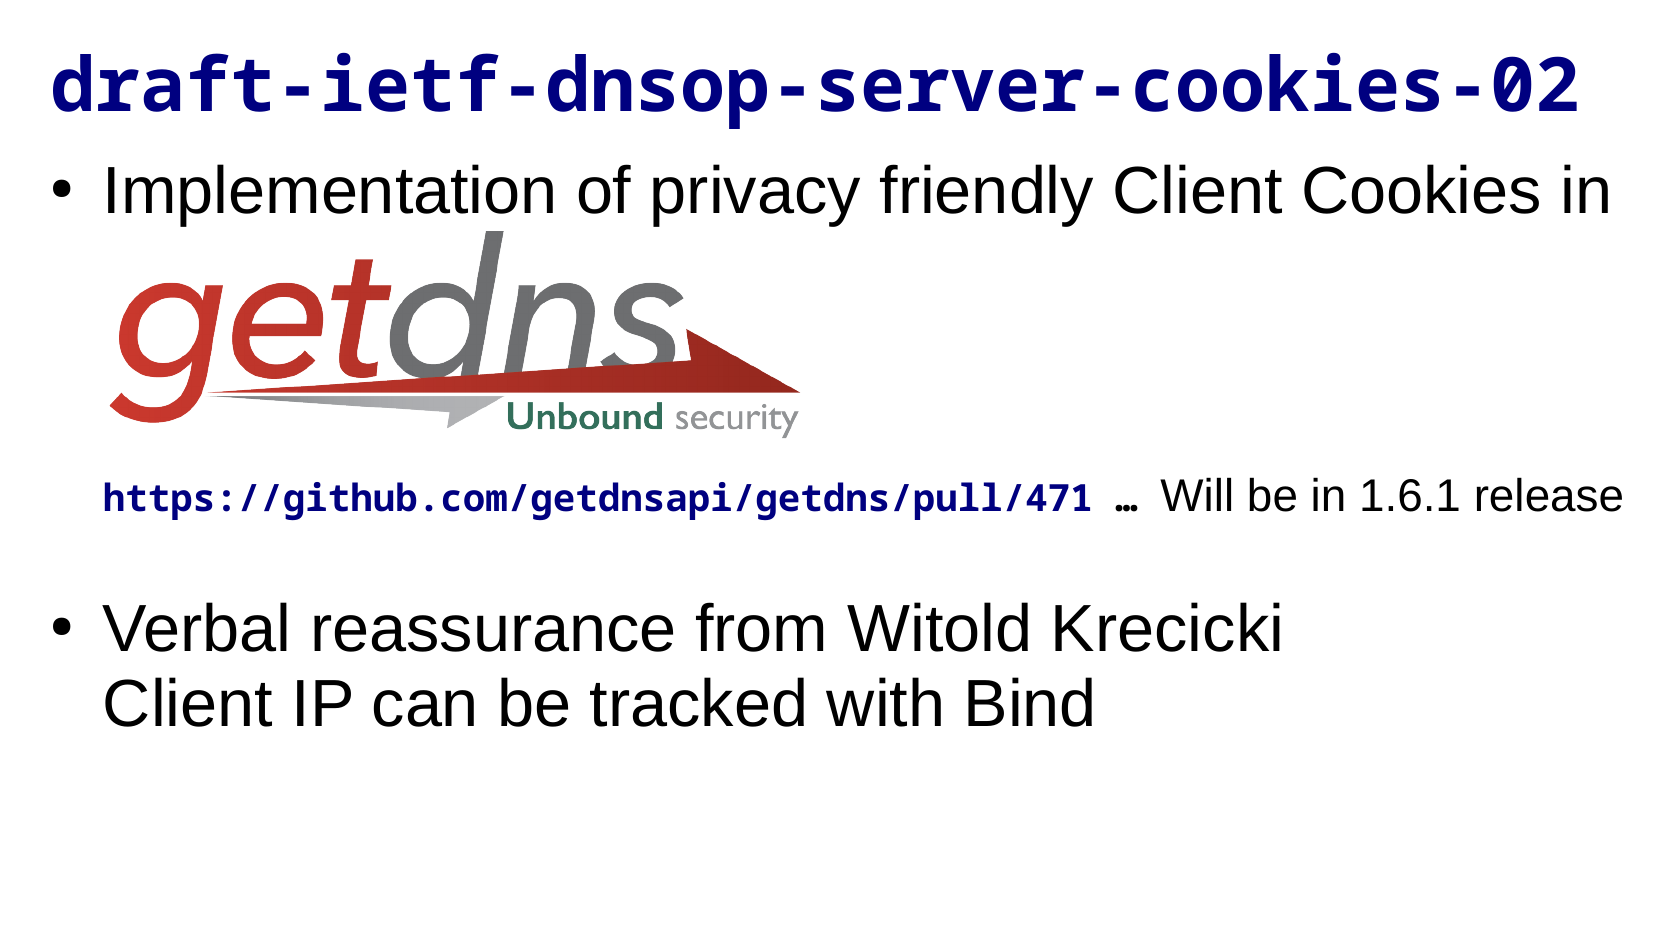

draft-ietf-dnsop-server-cookies-02
# Implementation of privacy friendly Client Cookies in
https://github.com/getdnsapi/getdns/pull/471 … Will be in 1.6.1 release
Verbal reassurance from Witold Krecicki
Client IP can be tracked with Bind